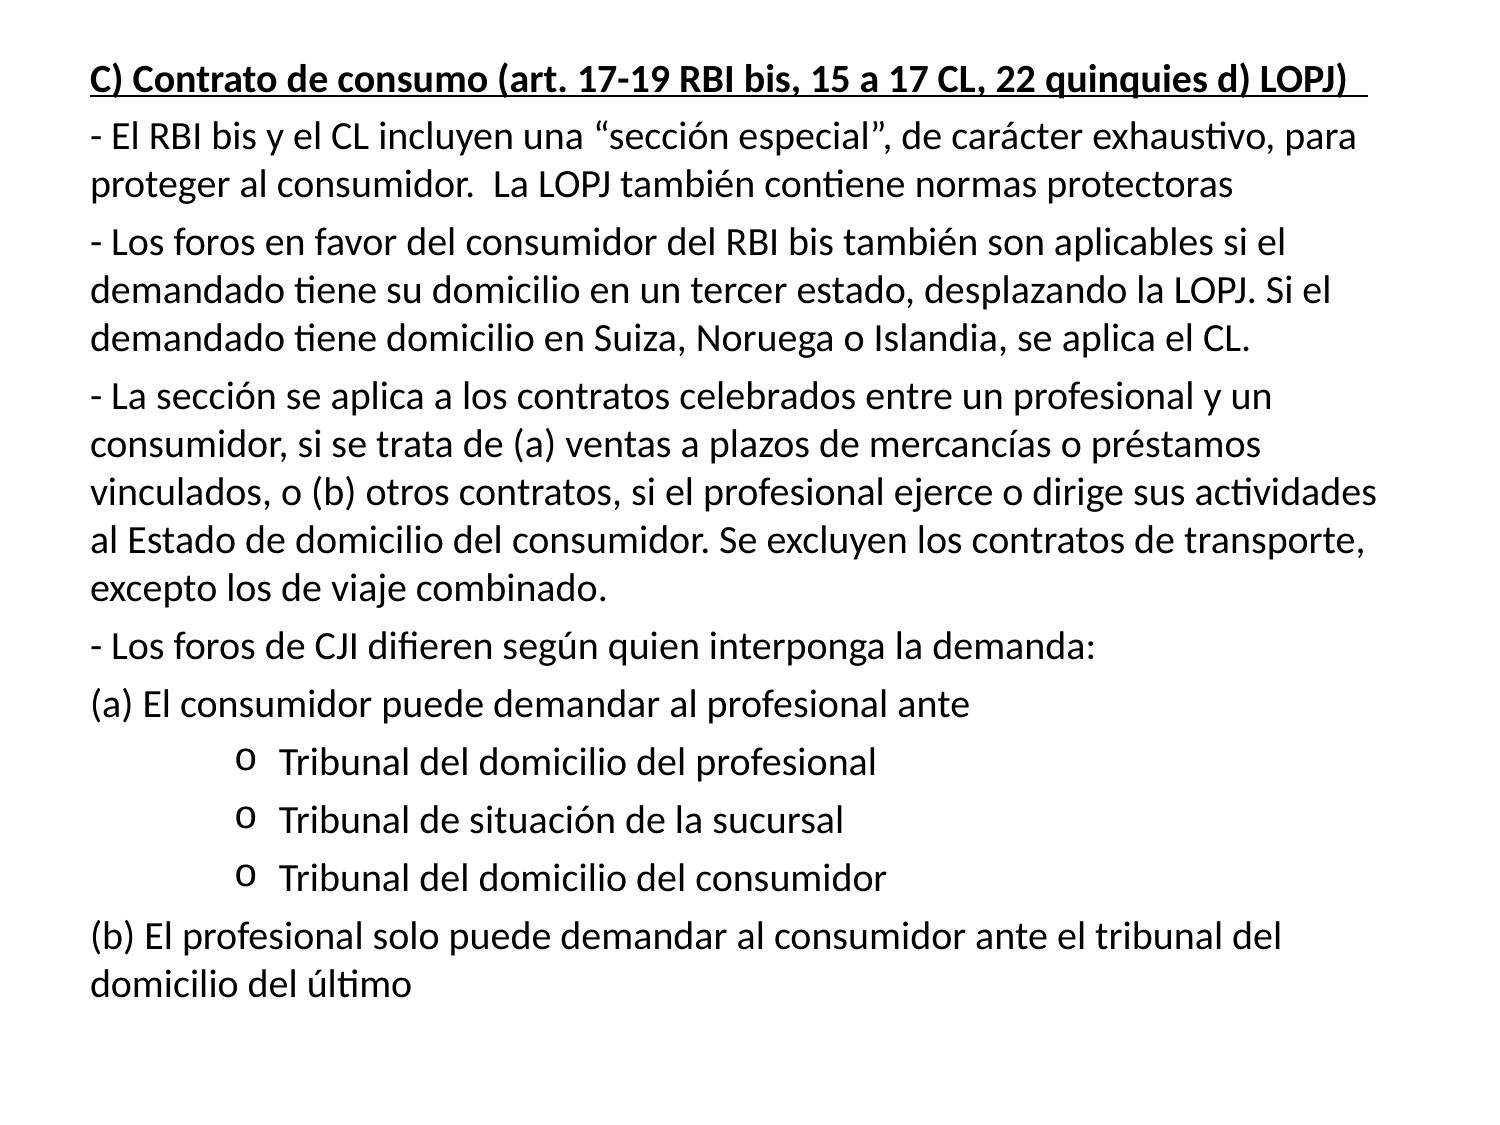

# C) Contrato de consumo (art. 17-19 RBI bis, 15 a 17 CL, 22 quinquies d) LOPJ)
- El RBI bis y el CL incluyen una “sección especial”, de carácter exhaustivo, para proteger al consumidor. La LOPJ también contiene normas protectoras
- Los foros en favor del consumidor del RBI bis también son aplicables si el demandado tiene su domicilio en un tercer estado, desplazando la LOPJ. Si el demandado tiene domicilio en Suiza, Noruega o Islandia, se aplica el CL.
- La sección se aplica a los contratos celebrados entre un profesional y un consumidor, si se trata de (a) ventas a plazos de mercancías o préstamos vinculados, o (b) otros contratos, si el profesional ejerce o dirige sus actividades al Estado de domicilio del consumidor. Se excluyen los contratos de transporte, excepto los de viaje combinado.
- Los foros de CJI difieren según quien interponga la demanda:
(a) El consumidor puede demandar al profesional ante
Tribunal del domicilio del profesional
Tribunal de situación de la sucursal
Tribunal del domicilio del consumidor
(b) El profesional solo puede demandar al consumidor ante el tribunal del domicilio del último